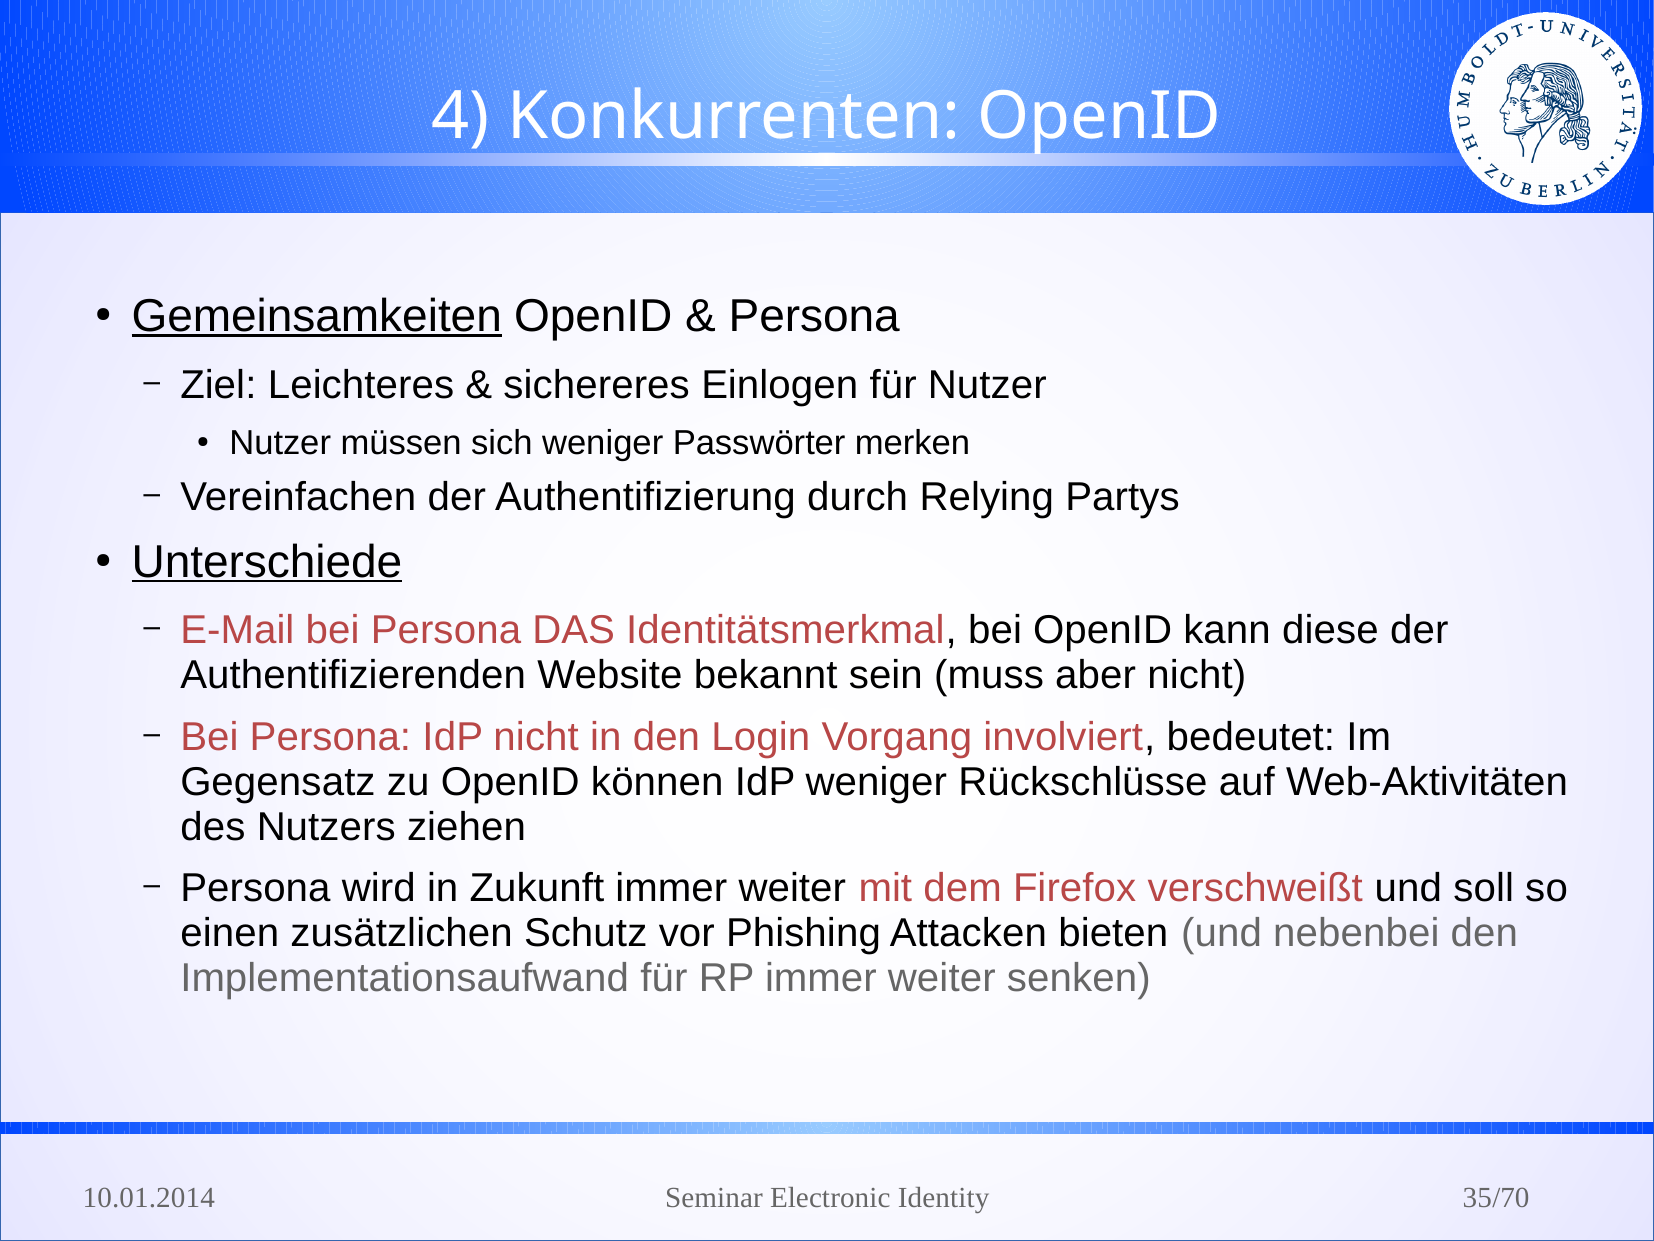

# 4) Konkurrenten: OpenID
Gemeinsamkeiten OpenID & Persona
Ziel: Leichteres & sichereres Einlogen für Nutzer
Nutzer müssen sich weniger Passwörter merken
Vereinfachen der Authentifizierung durch Relying Partys
Unterschiede
E-Mail bei Persona DAS Identitätsmerkmal, bei OpenID kann diese der Authentifizierenden Website bekannt sein (muss aber nicht)
Bei Persona: IdP nicht in den Login Vorgang involviert, bedeutet: Im Gegensatz zu OpenID können IdP weniger Rückschlüsse auf Web-Aktivitäten des Nutzers ziehen
Persona wird in Zukunft immer weiter mit dem Firefox verschweißt und soll so einen zusätzlichen Schutz vor Phishing Attacken bieten (und nebenbei den Implementationsaufwand für RP immer weiter senken)
10.01.2014
Seminar Electronic Identity